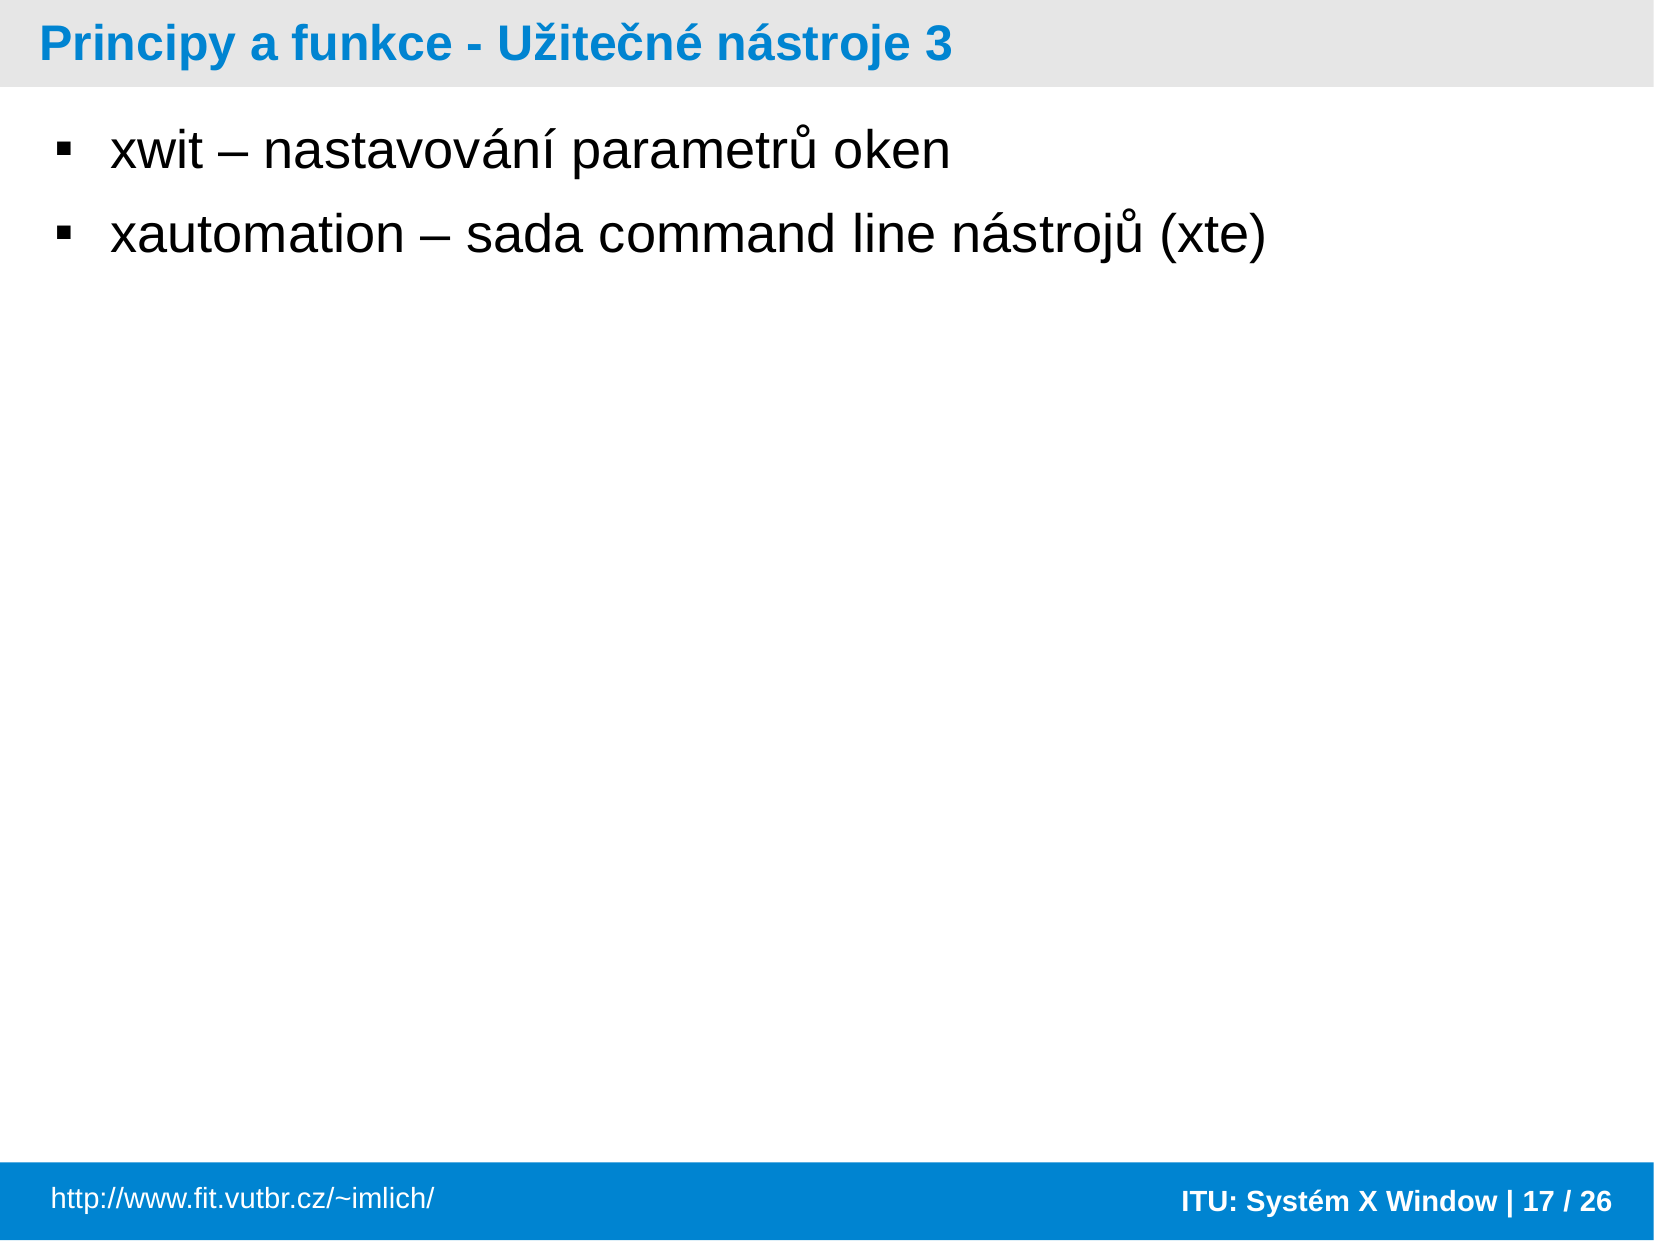

# Principy a funkce - Užitečné nástroje 3
xwit – nastavování parametrů oken
xautomation – sada command line nástrojů (xte)